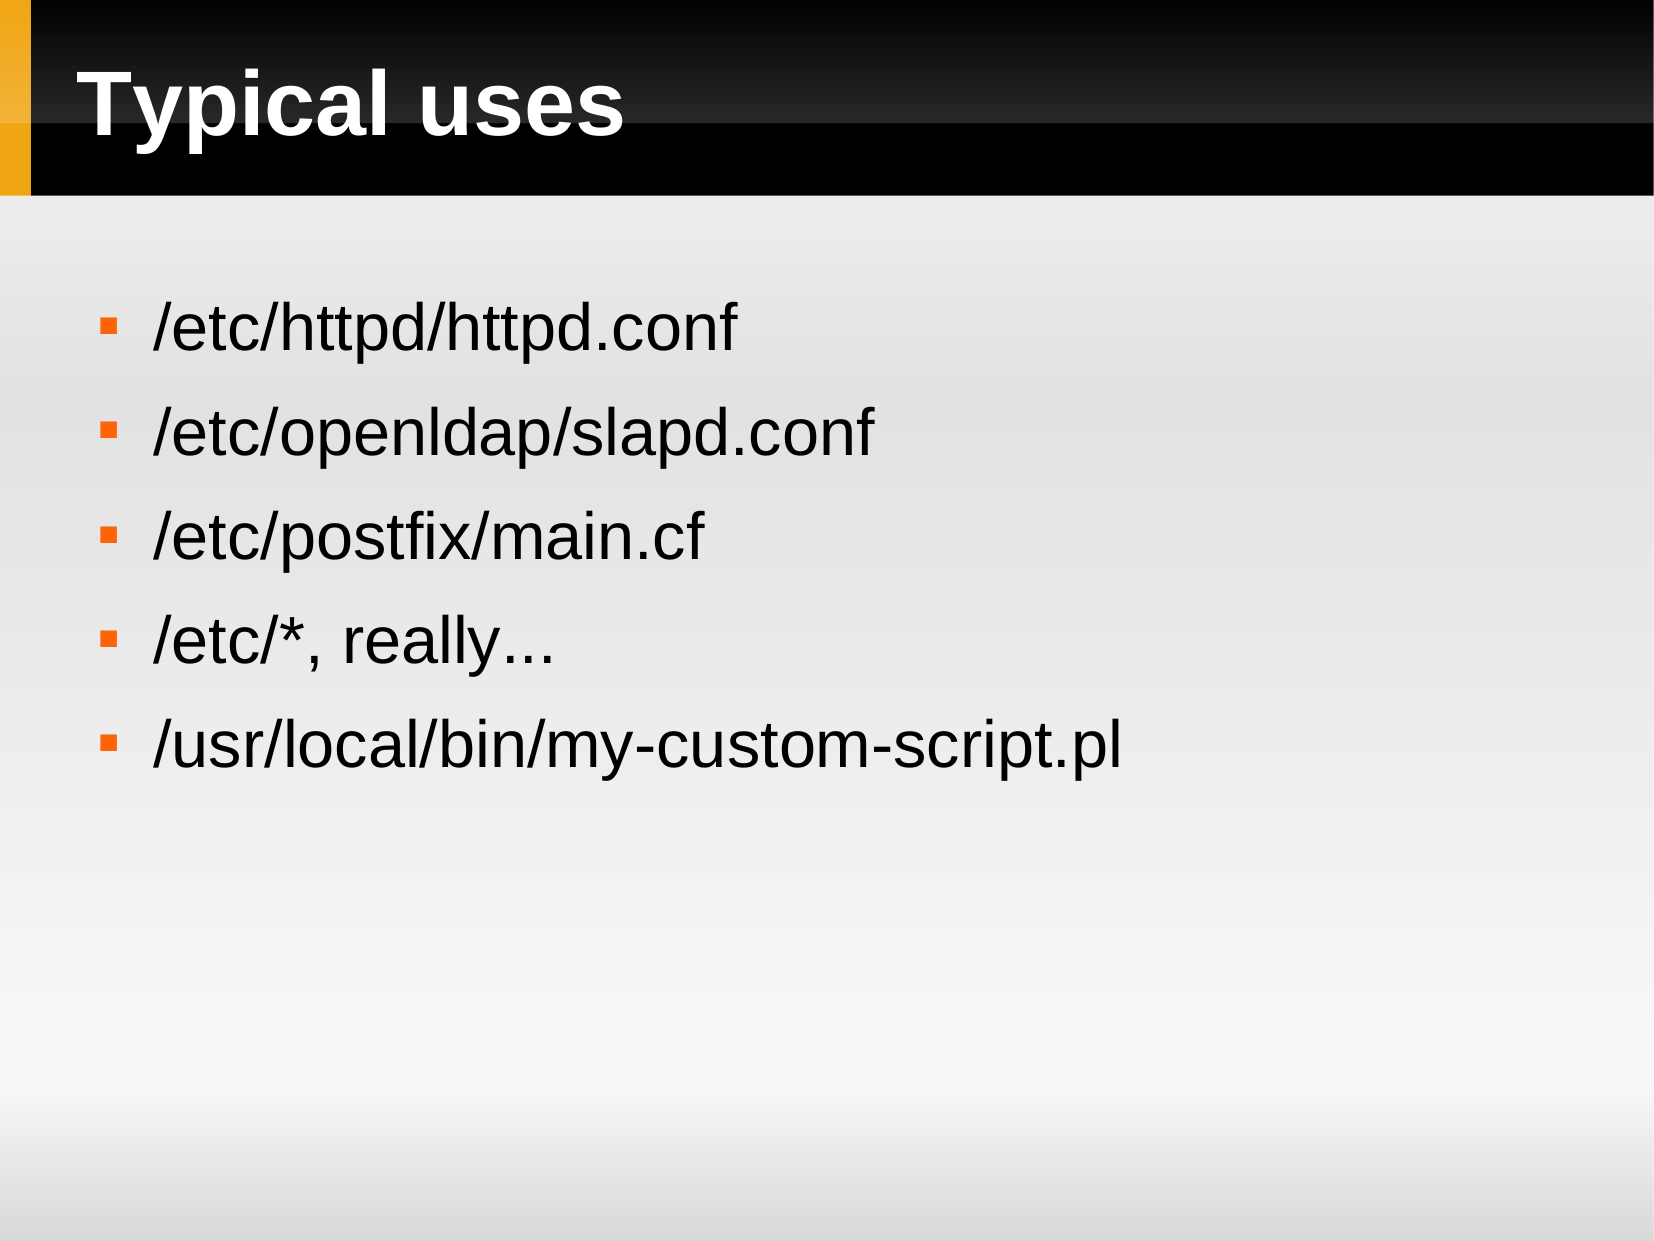

# Typical uses
/etc/httpd/httpd.conf
/etc/openldap/slapd.conf
/etc/postfix/main.cf
/etc/*, really...
/usr/local/bin/my-custom-script.pl